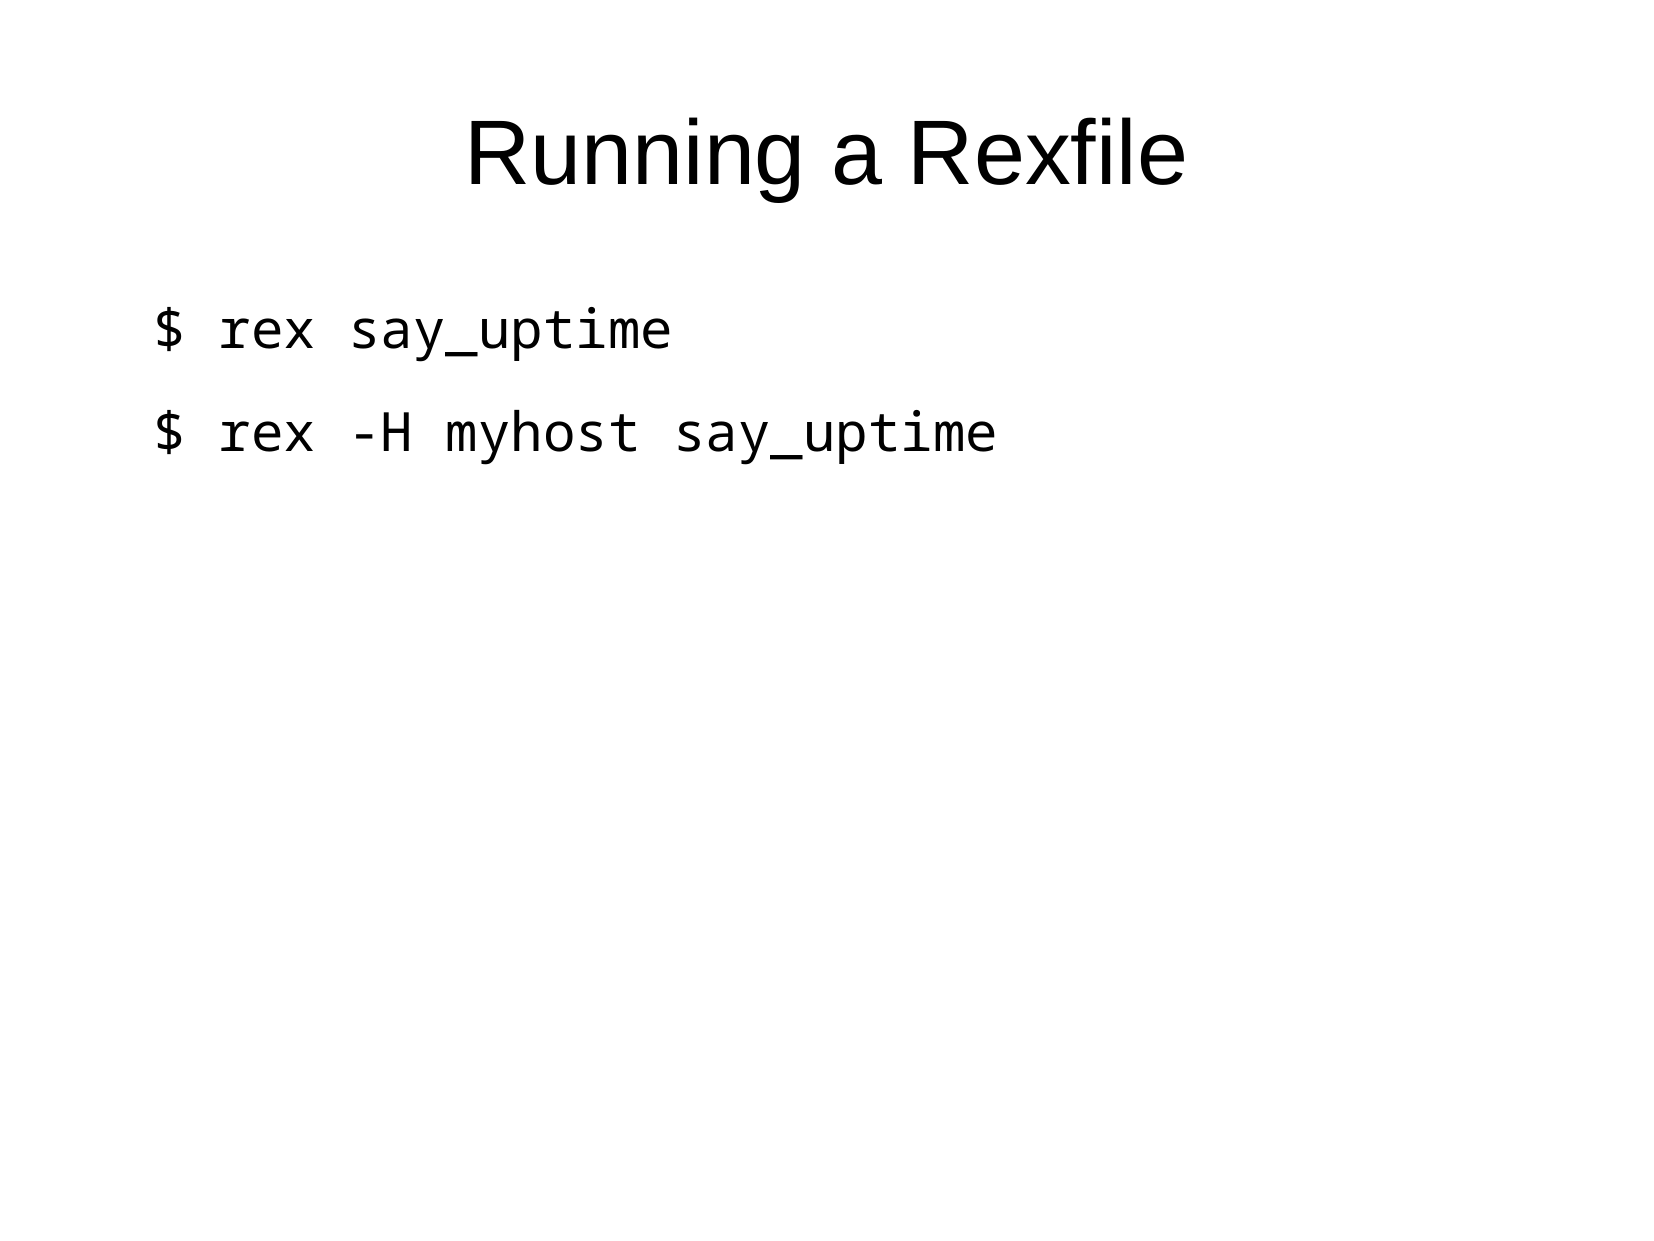

# Running a Rexfile
$ rex say_uptime
$ rex -H myhost say_uptime